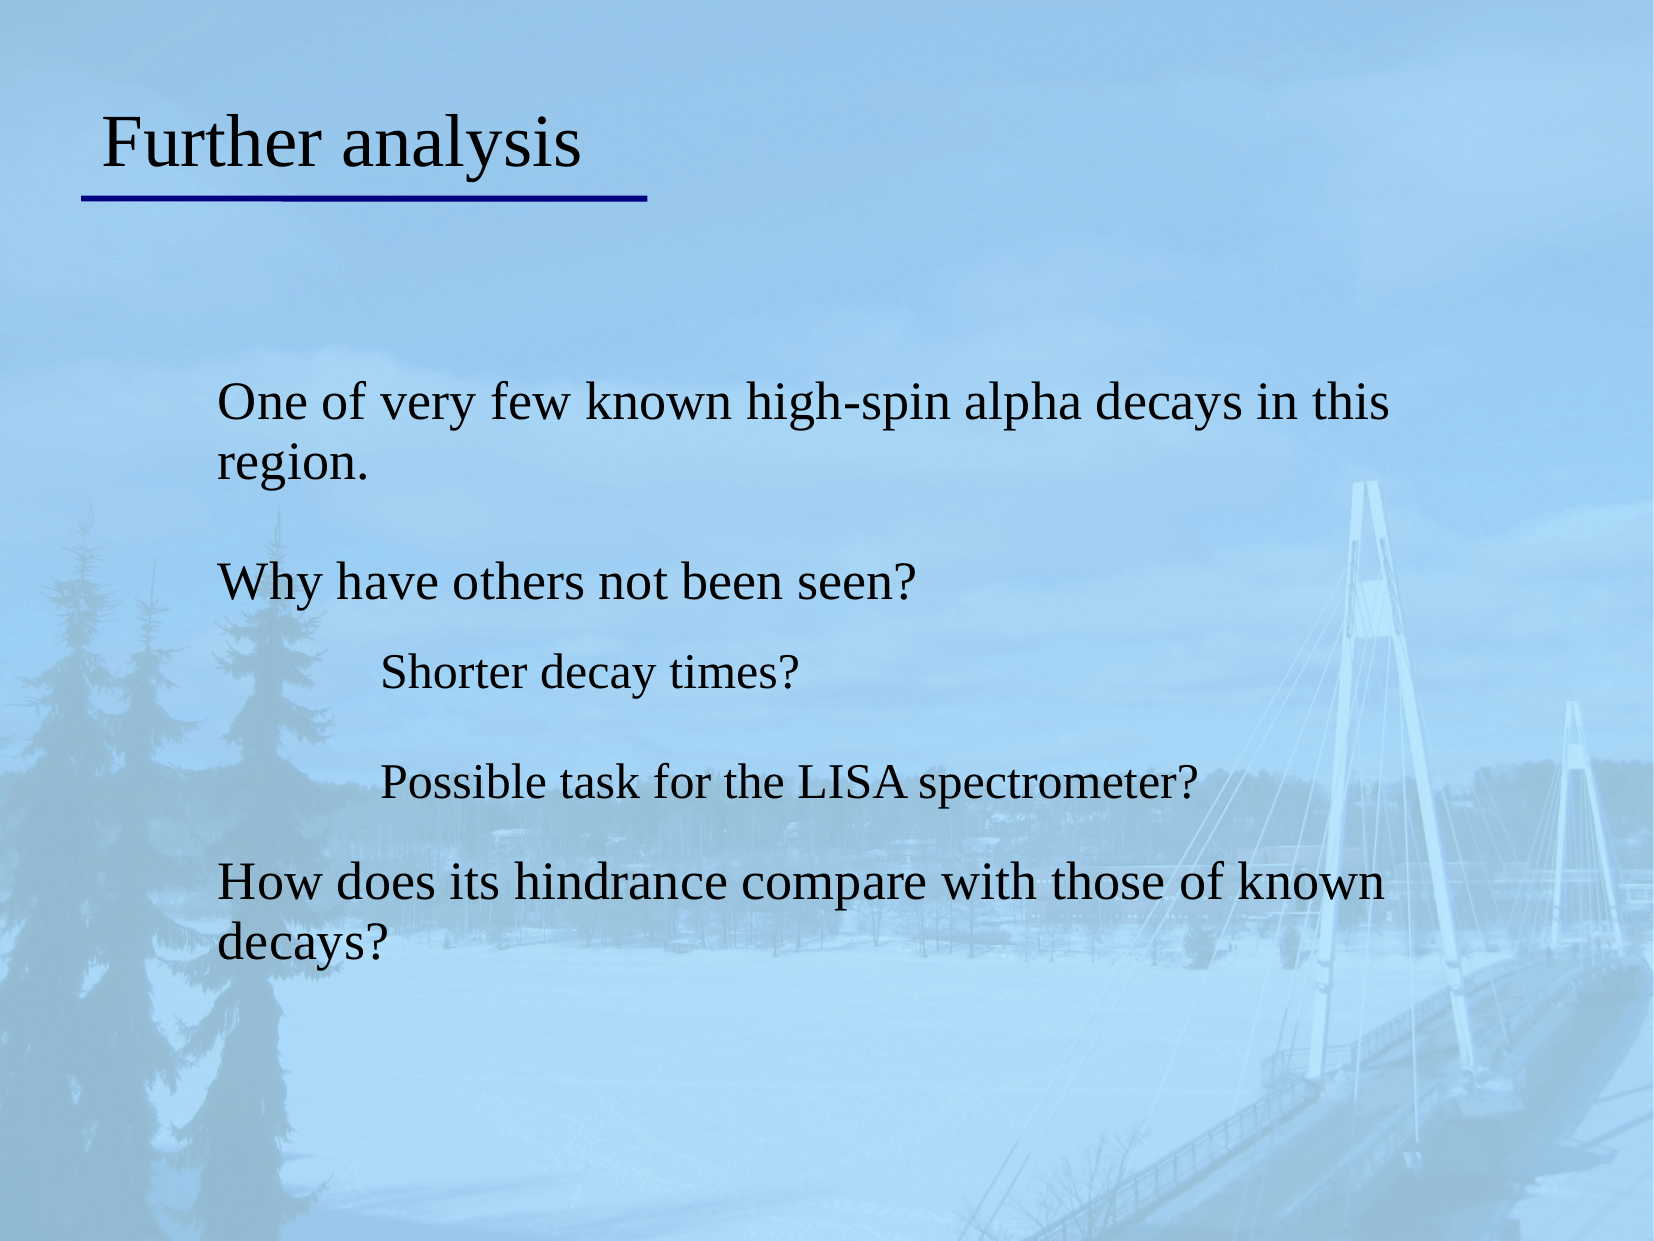

Further analysis
One of very few known high-spin alpha decays in this region.
Why have others not been seen?
How does its hindrance compare with those of known decays?
Shorter decay times?
Possible task for the LISA spectrometer?